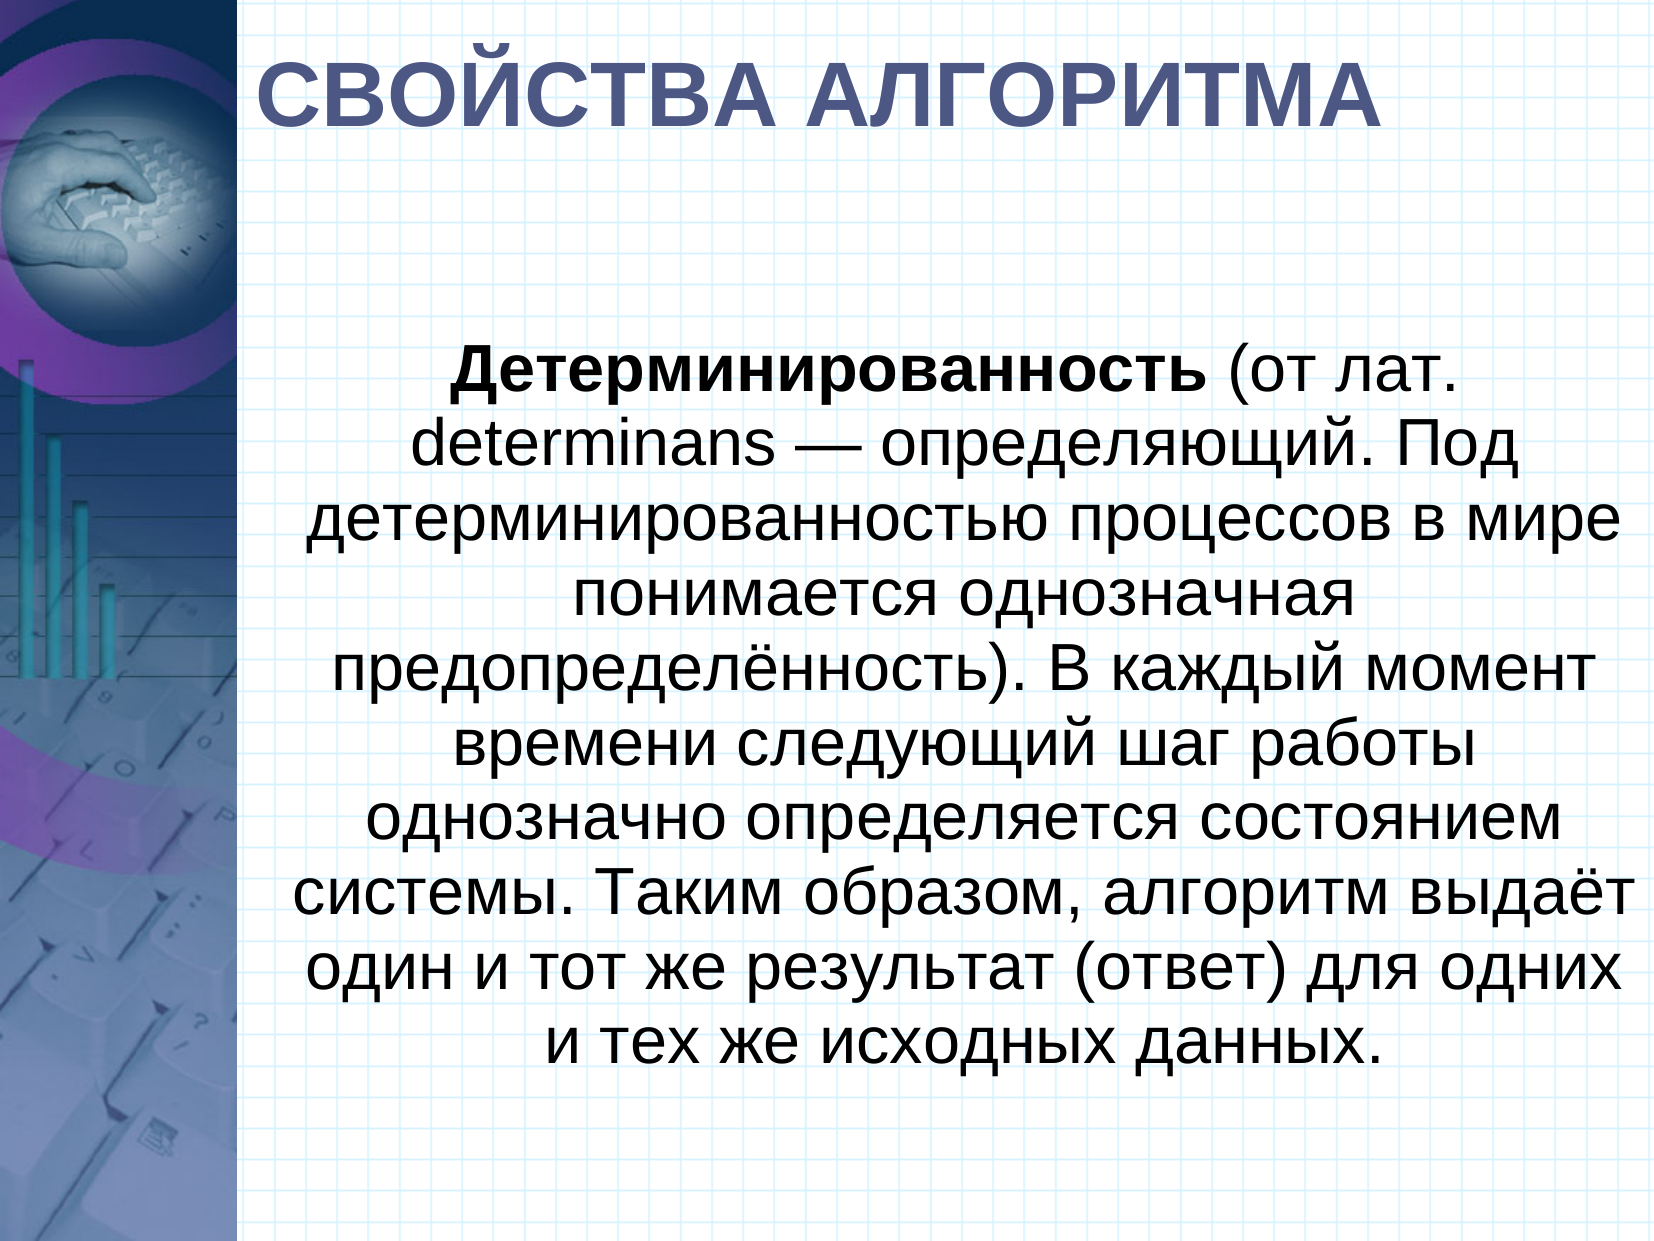

# СВОЙСТВА АЛГОРИТМА
Детерминированность (от лат.
determinans — определяющий. Под детерминированностью процессов в мире понимается однозначная предопределённость). В каждый момент времени следующий шаг работы однозначно определяется состоянием системы. Таким образом, алгоритм выдаёт один и тот же результат (ответ) для одних и тех же исходных данных.